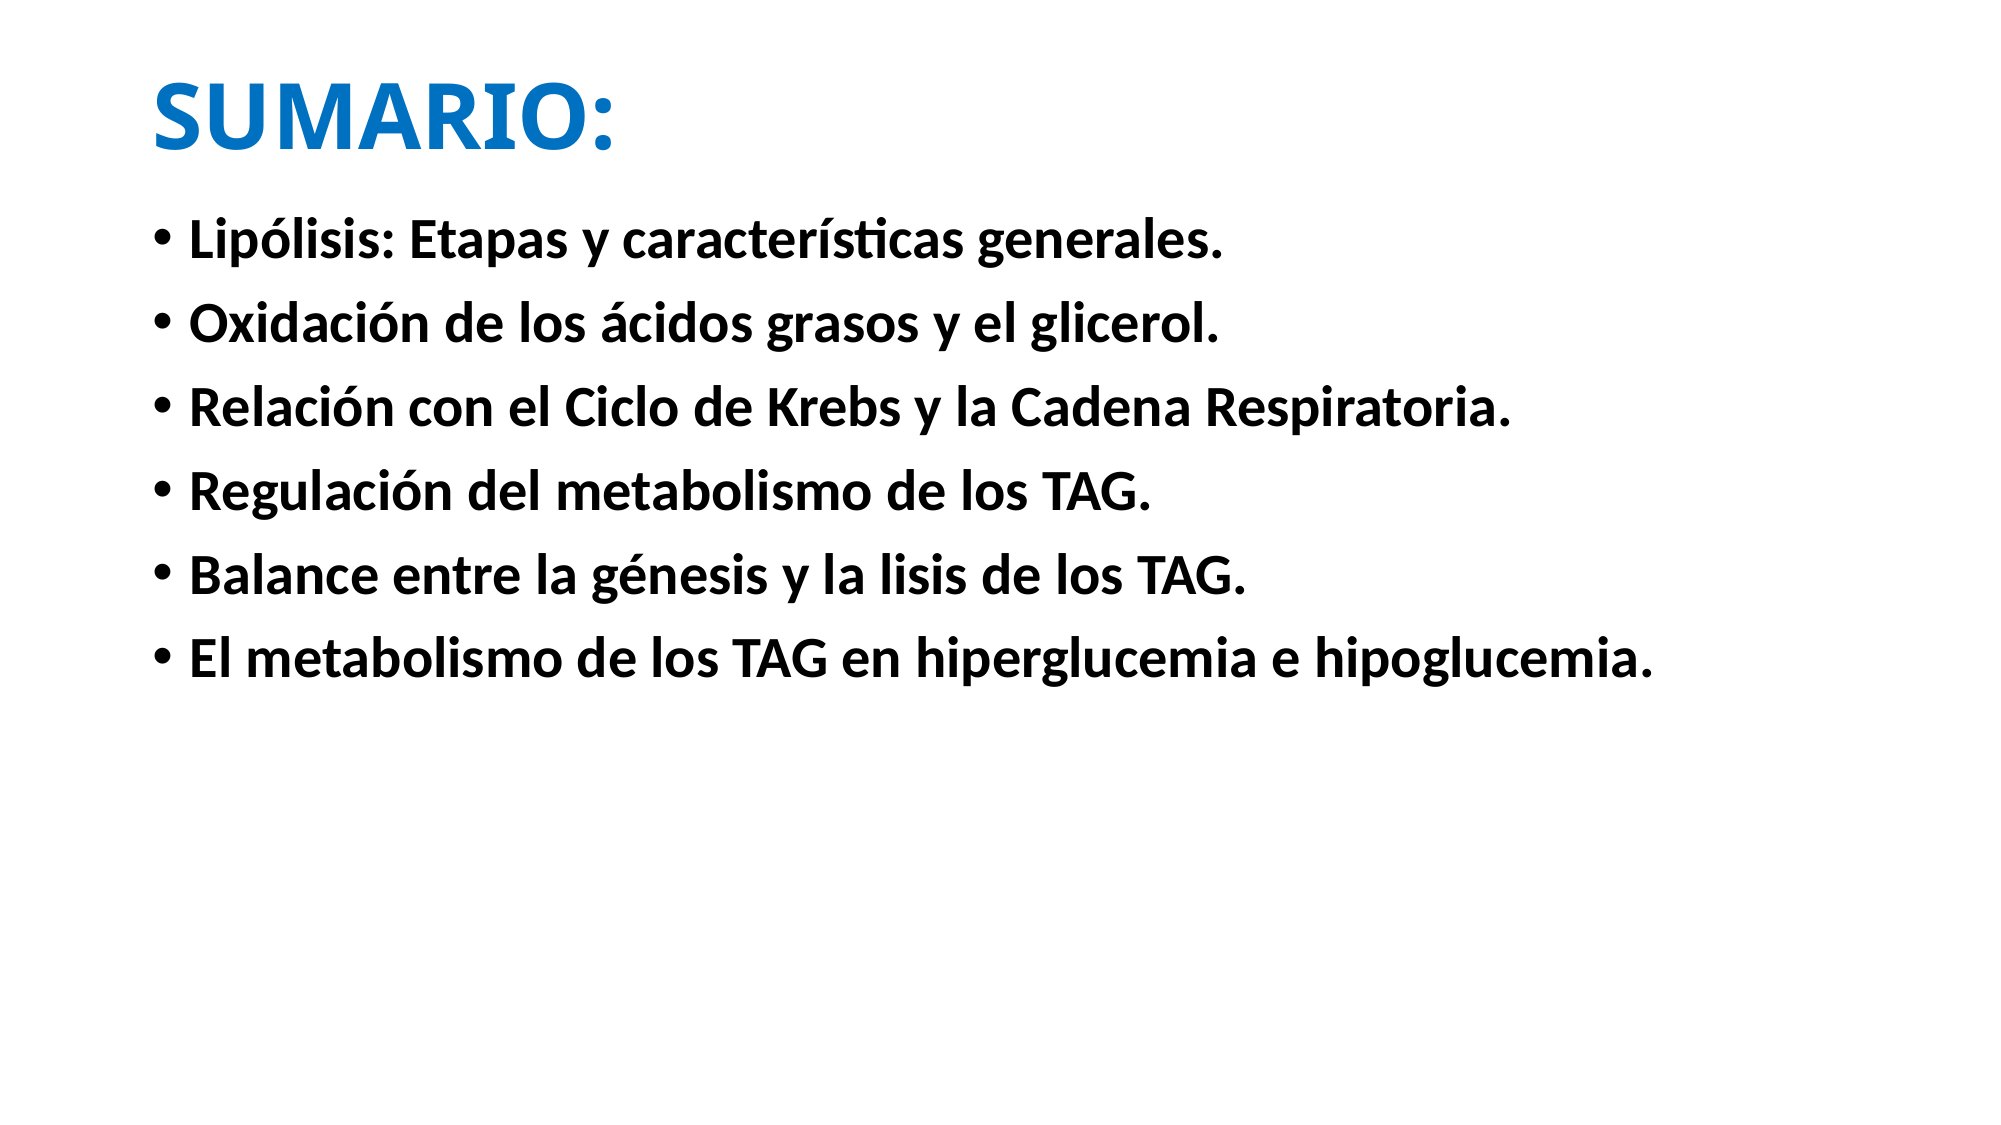

# SUMARIO:
Lipólisis: Etapas y características generales.
Oxidación de los ácidos grasos y el glicerol.
Relación con el Ciclo de Krebs y la Cadena Respiratoria.
Regulación del metabolismo de los TAG.
Balance entre la génesis y la lisis de los TAG.
El metabolismo de los TAG en hiperglucemia e hipoglucemia.